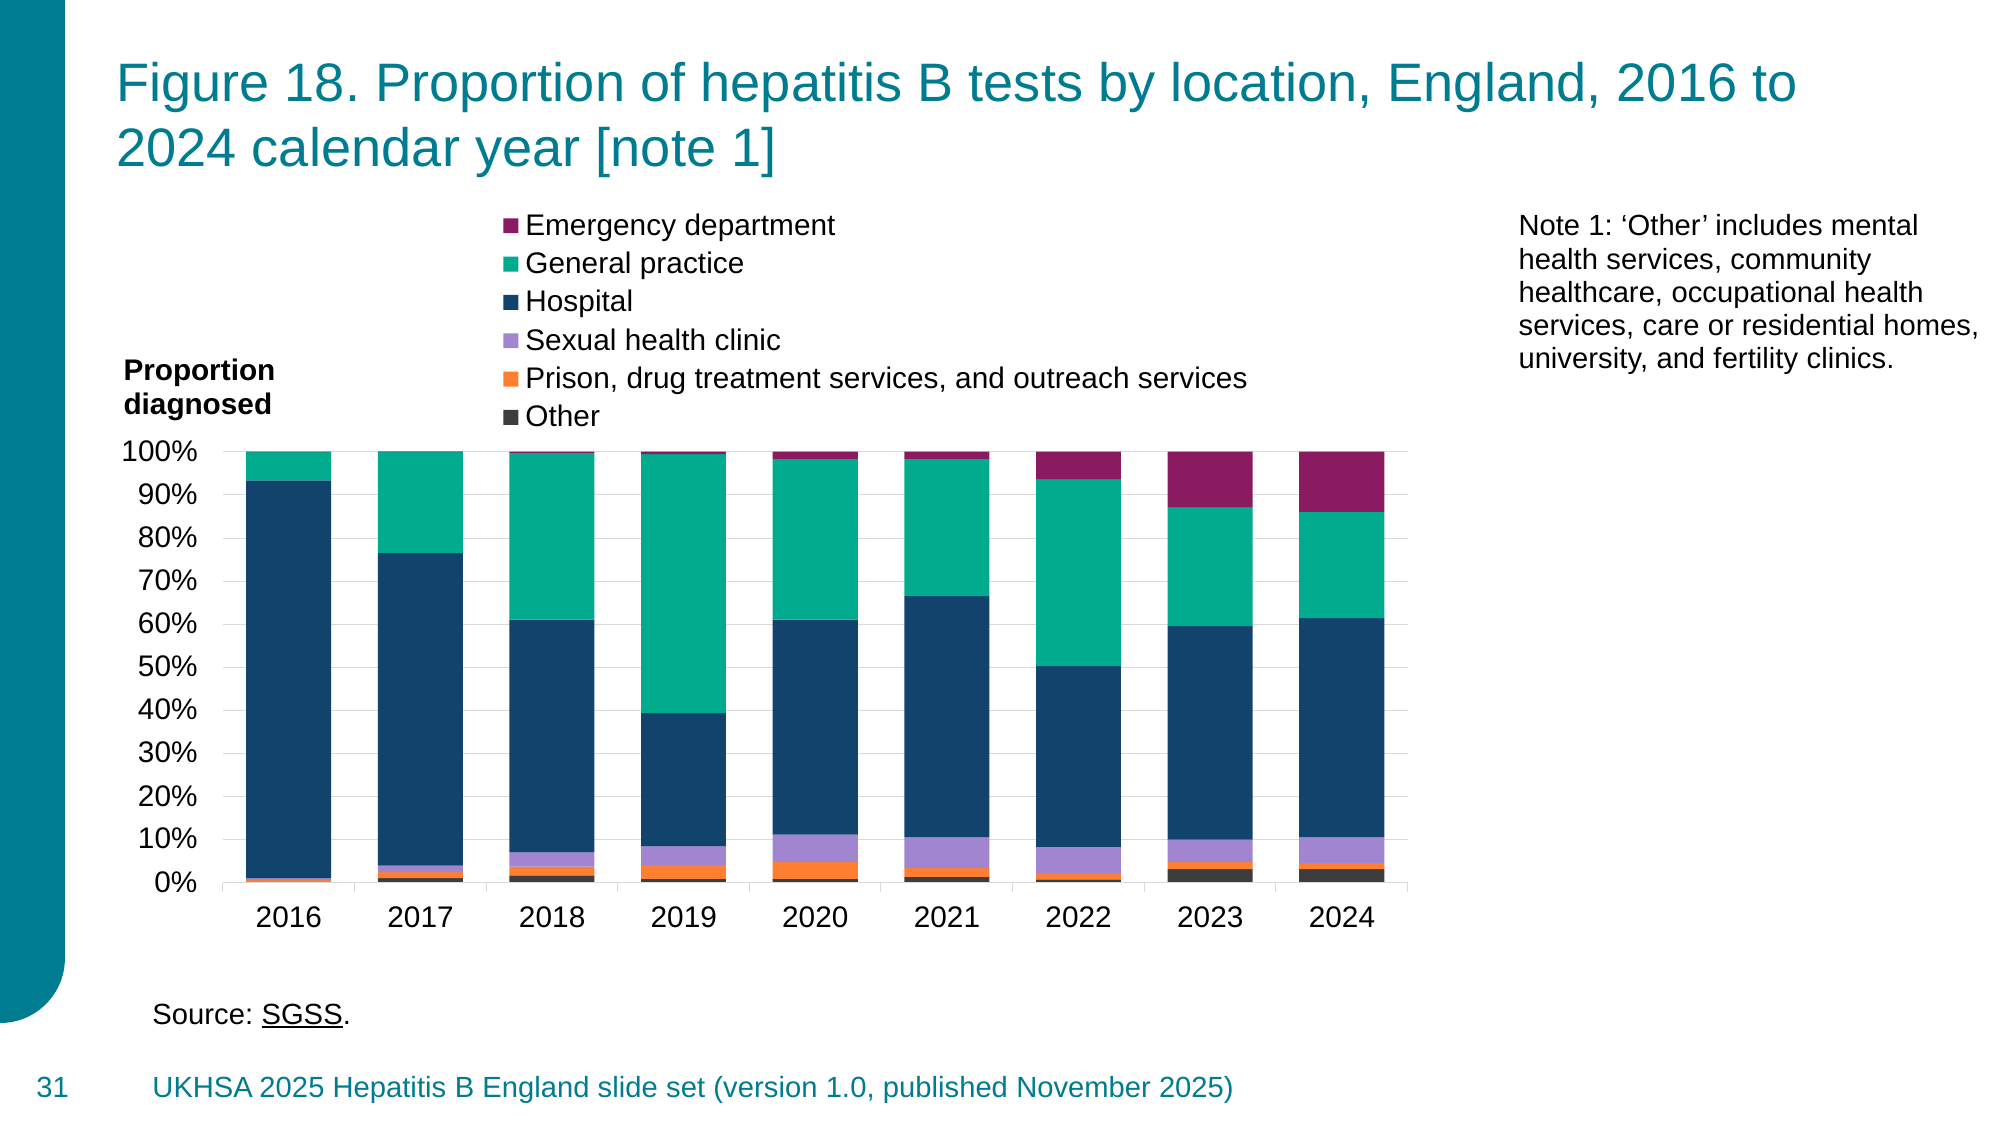

# Figure 18. Proportion of hepatitis B tests by location, England, 2016 to 2024 calendar year [note 1]
Note 1: ‘Other’ includes mental health services, community healthcare, occupational health services, care or residential homes, university, and fertility clinics.
Source: SGSS.
UKHSA 2025 Hepatitis B England slide set (version 1.0, published November 2025)